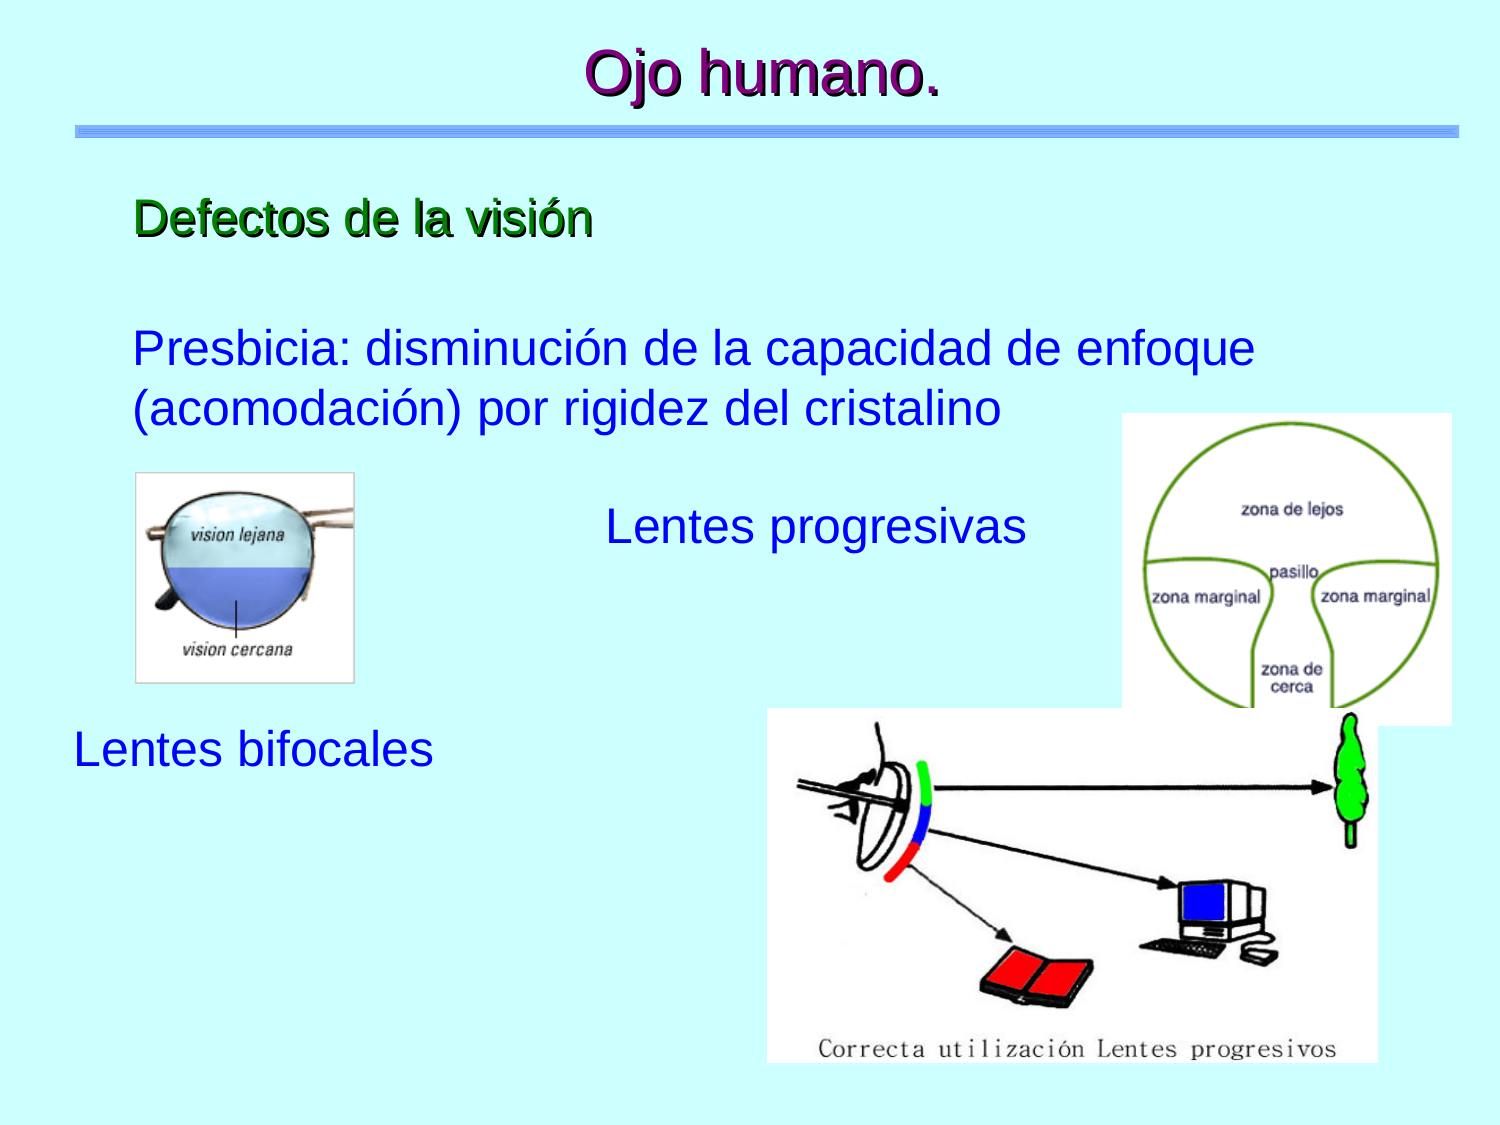

Ojo humano.
Defectos de la visión
Presbicia: disminución de la capacidad de enfoque (acomodación) por rigidez del cristalino
Lentes progresivas
Lentes bifocales